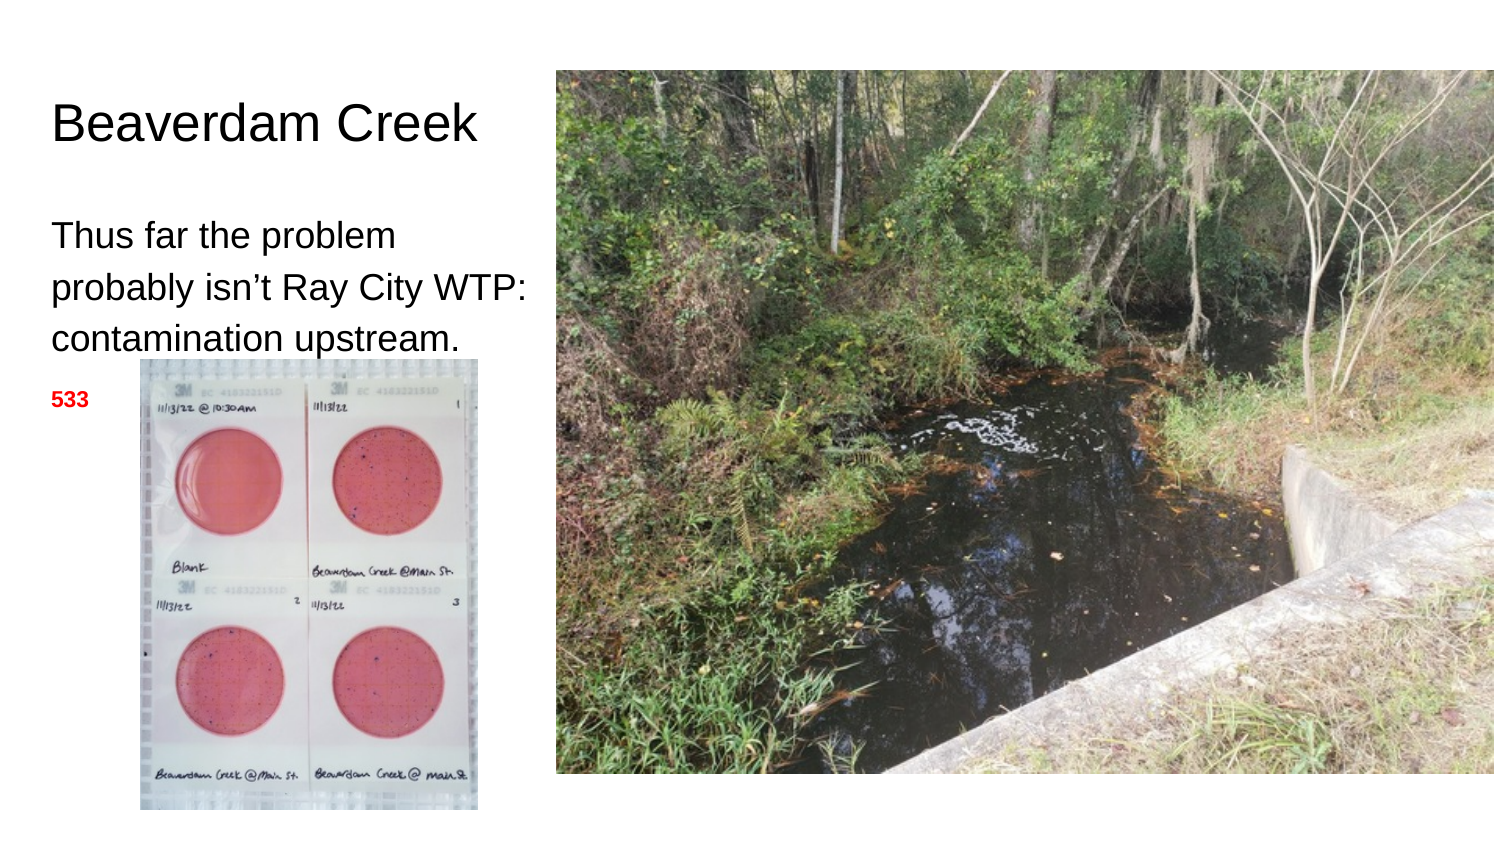

# Beaverdam Creek
Thus far the problem
probably isn’t Ray City WTP:
contamination upstream.
533